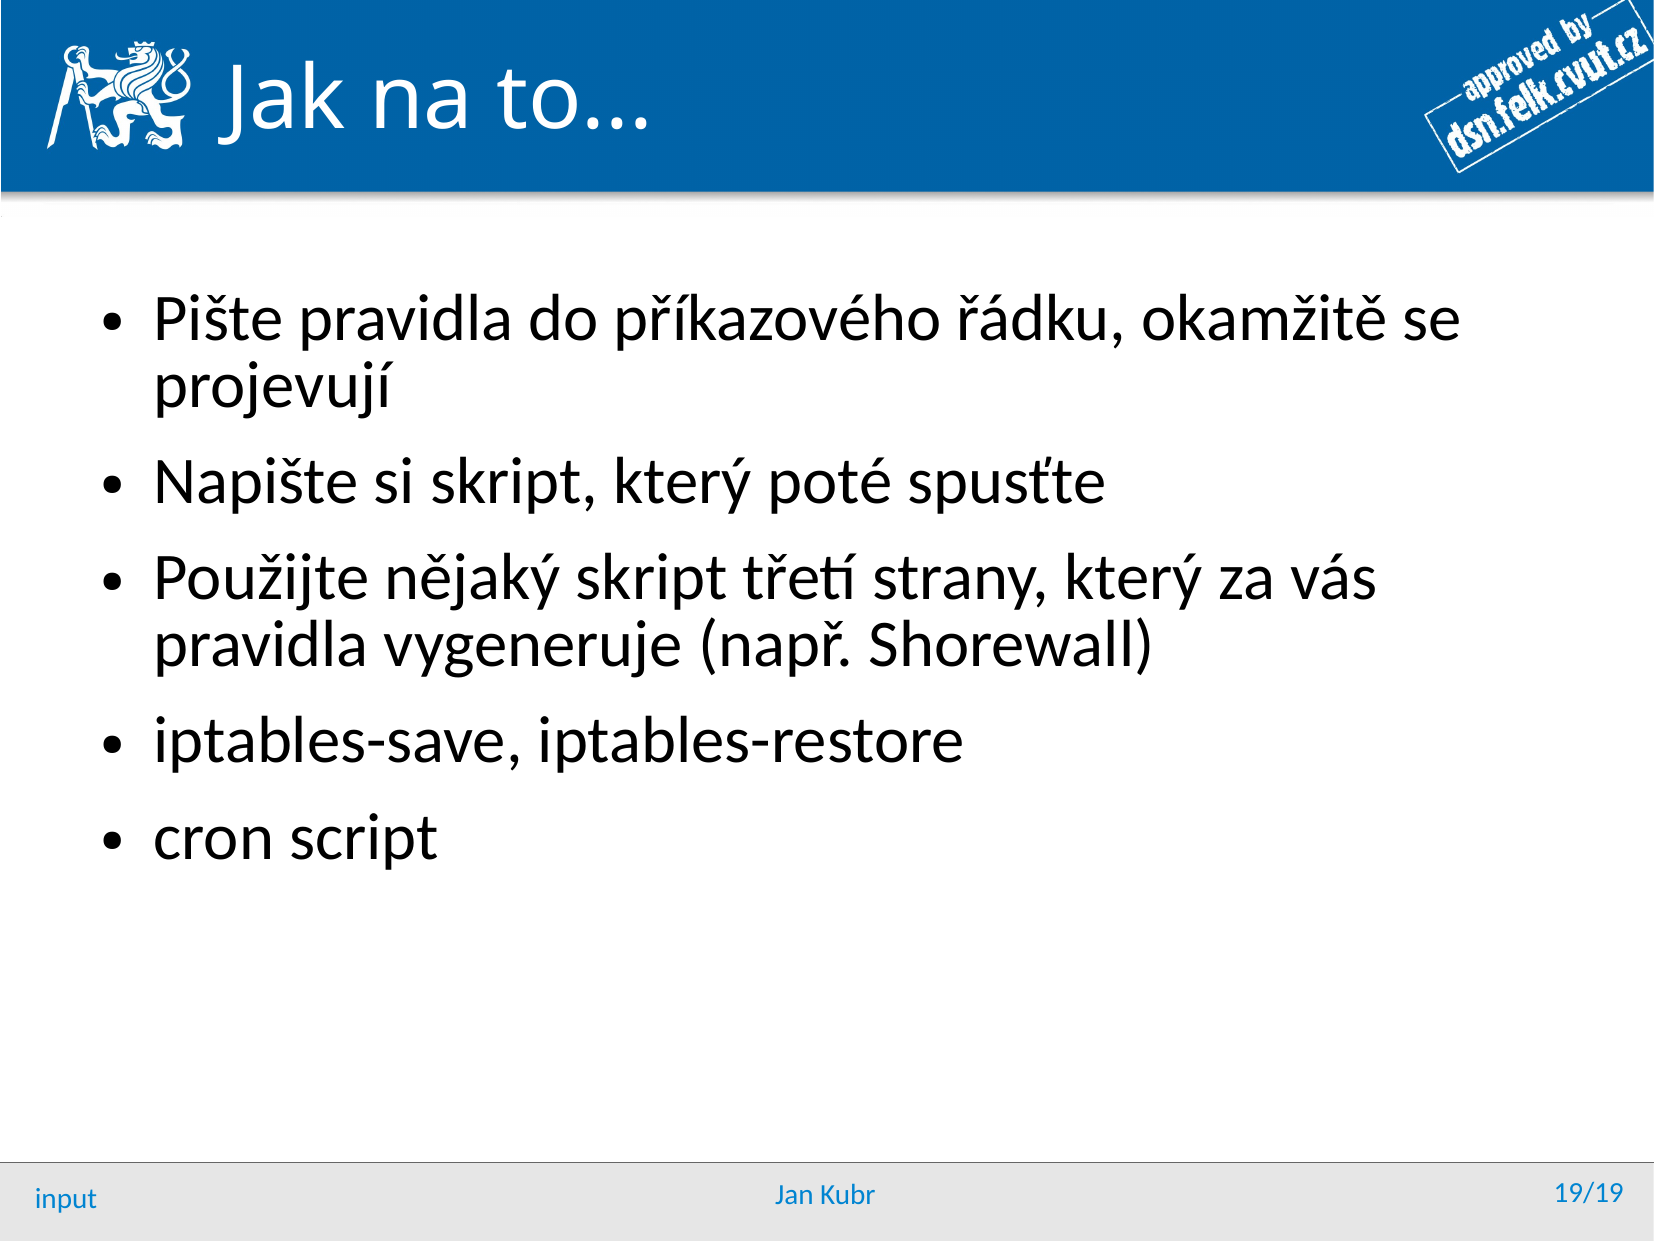

# Jak na to...
Pište pravidla do příkazového řádku, okamžitě se projevují
Napište si skript, který poté spusťte
Použijte nějaký skript třetí strany, který za vás pravidla vygeneruje (např. Shorewall)
iptables-save, iptables-restore
cron script
19
Jan Kubr
02/2006